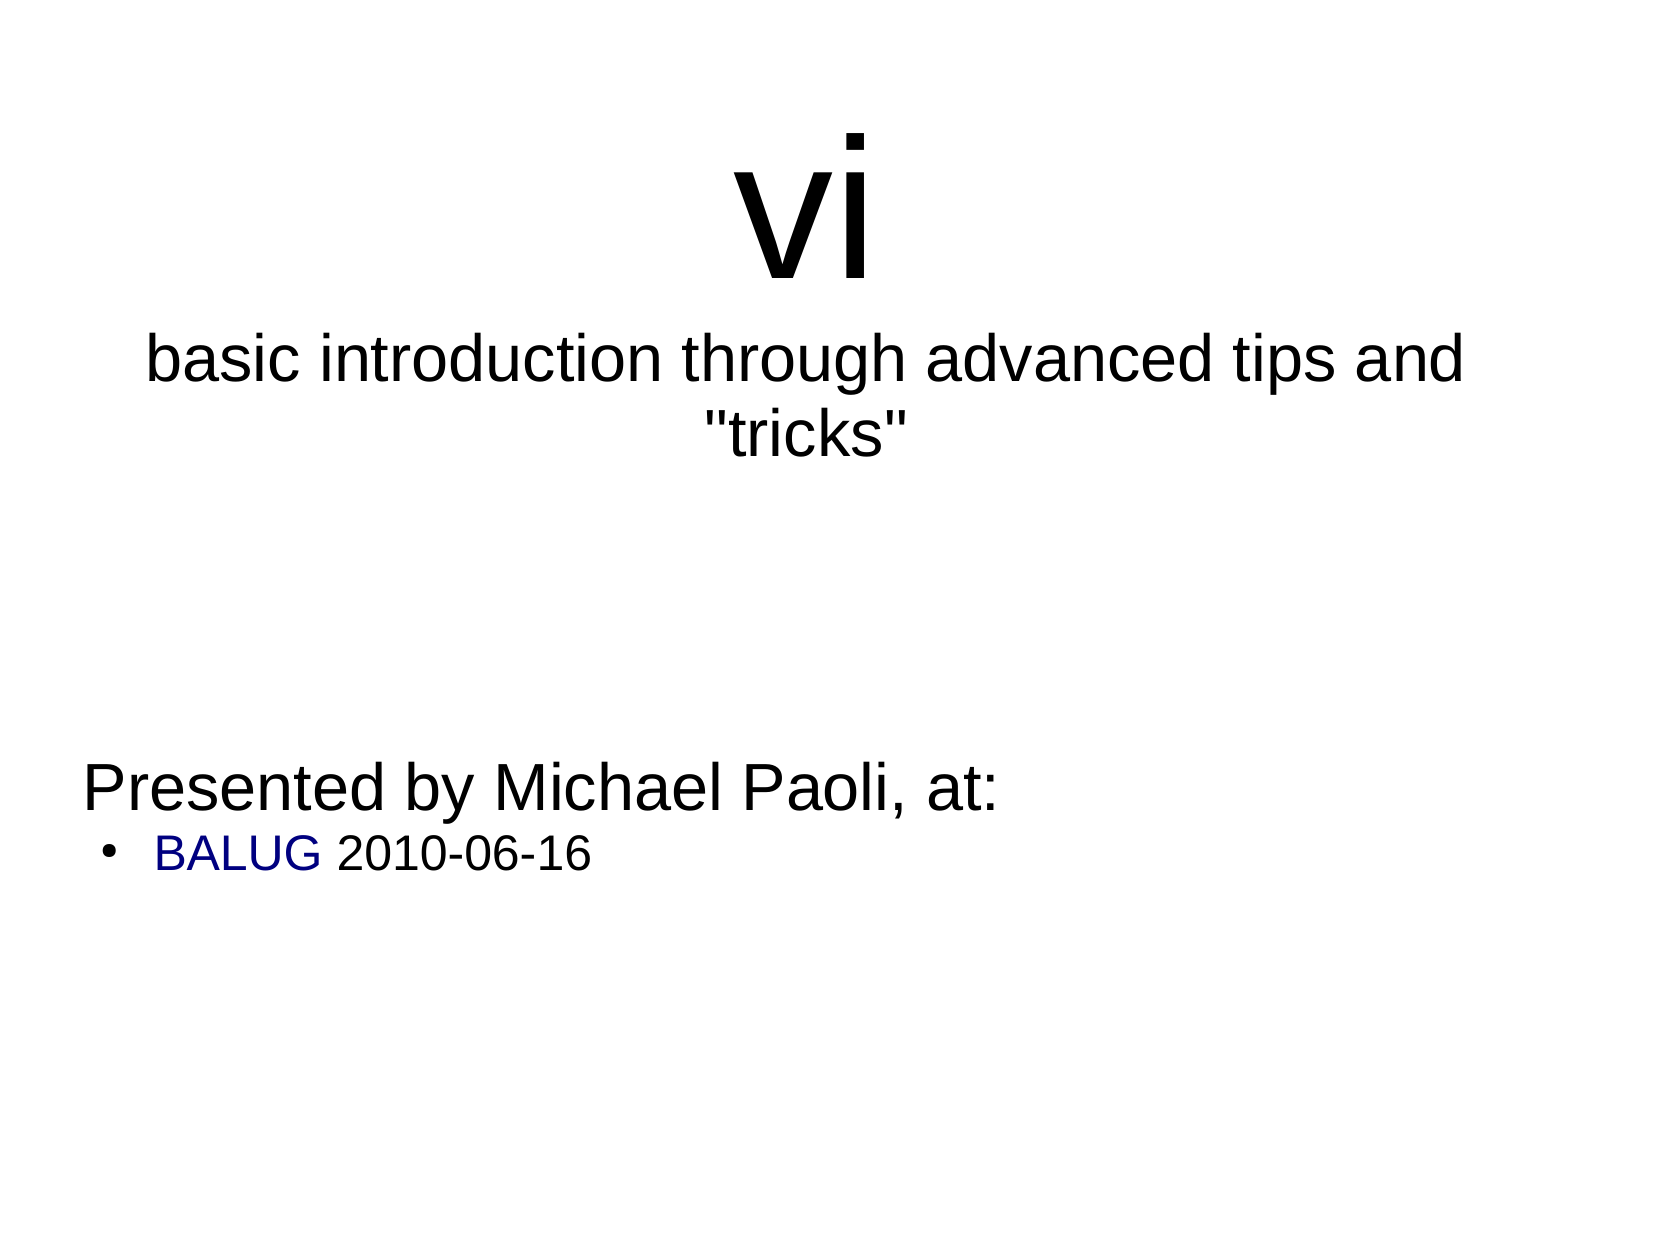

# vi basic introduction through advanced tips and "tricks"
Presented by Michael Paoli, at:
BALUG 2010-06-16